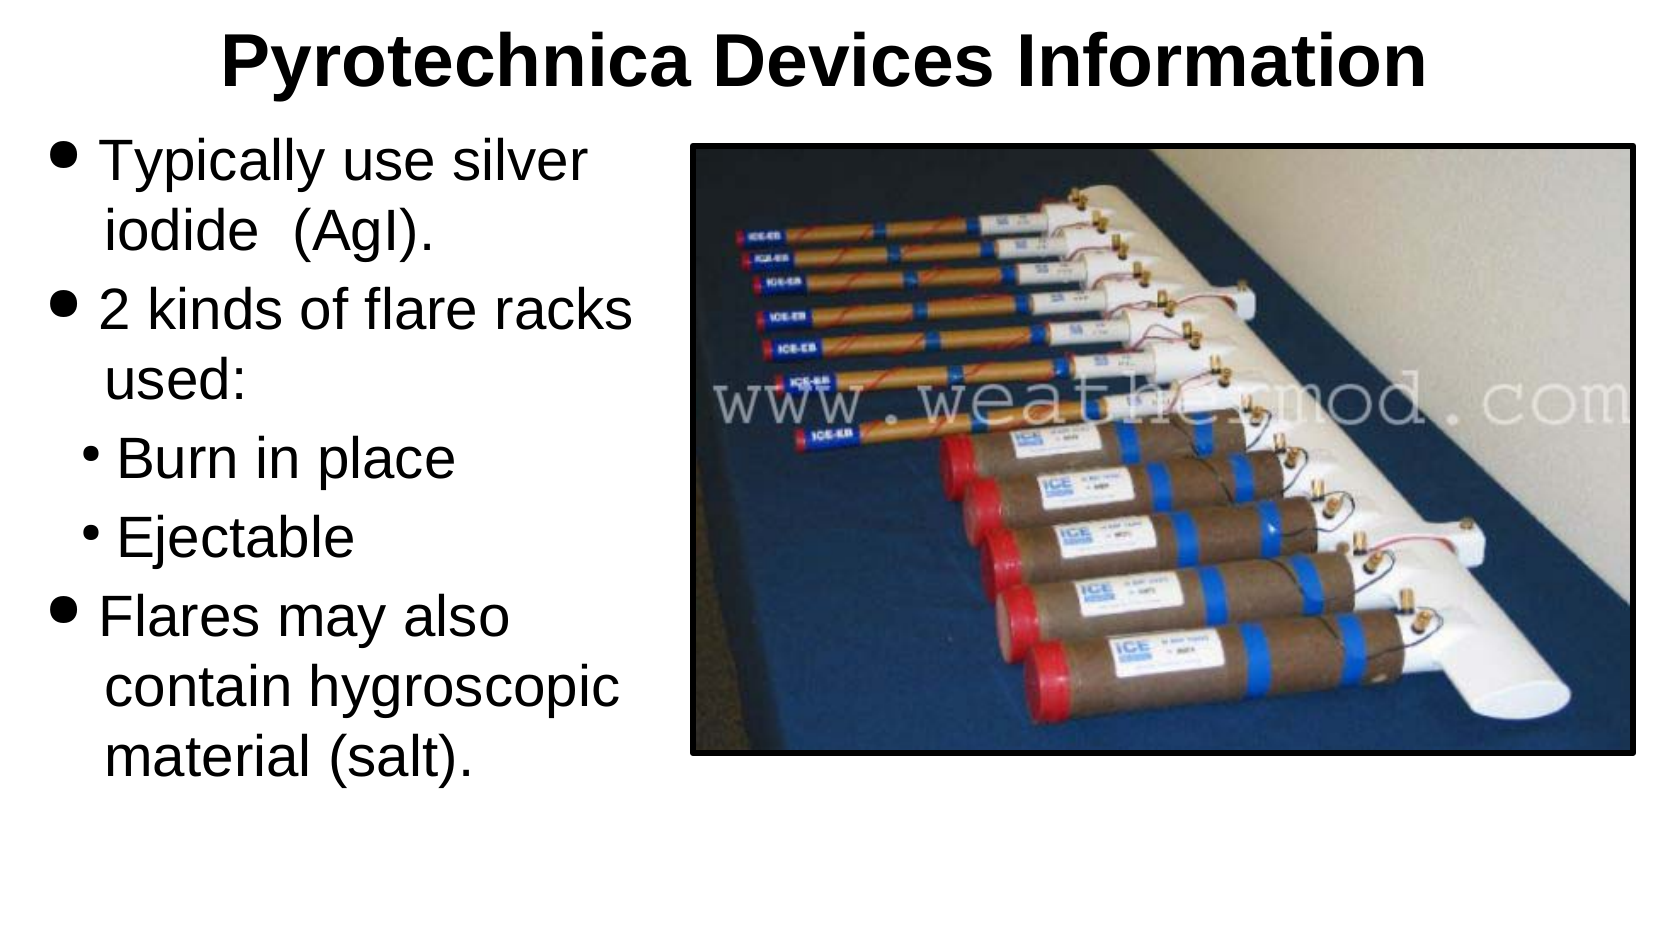

# Pyrotechnica Devices Information
 Typically use silver iodide (AgI).
 2 kinds of flare racks used:
Burn in place
Ejectable
 Flares may also contain hygroscopic material (salt).